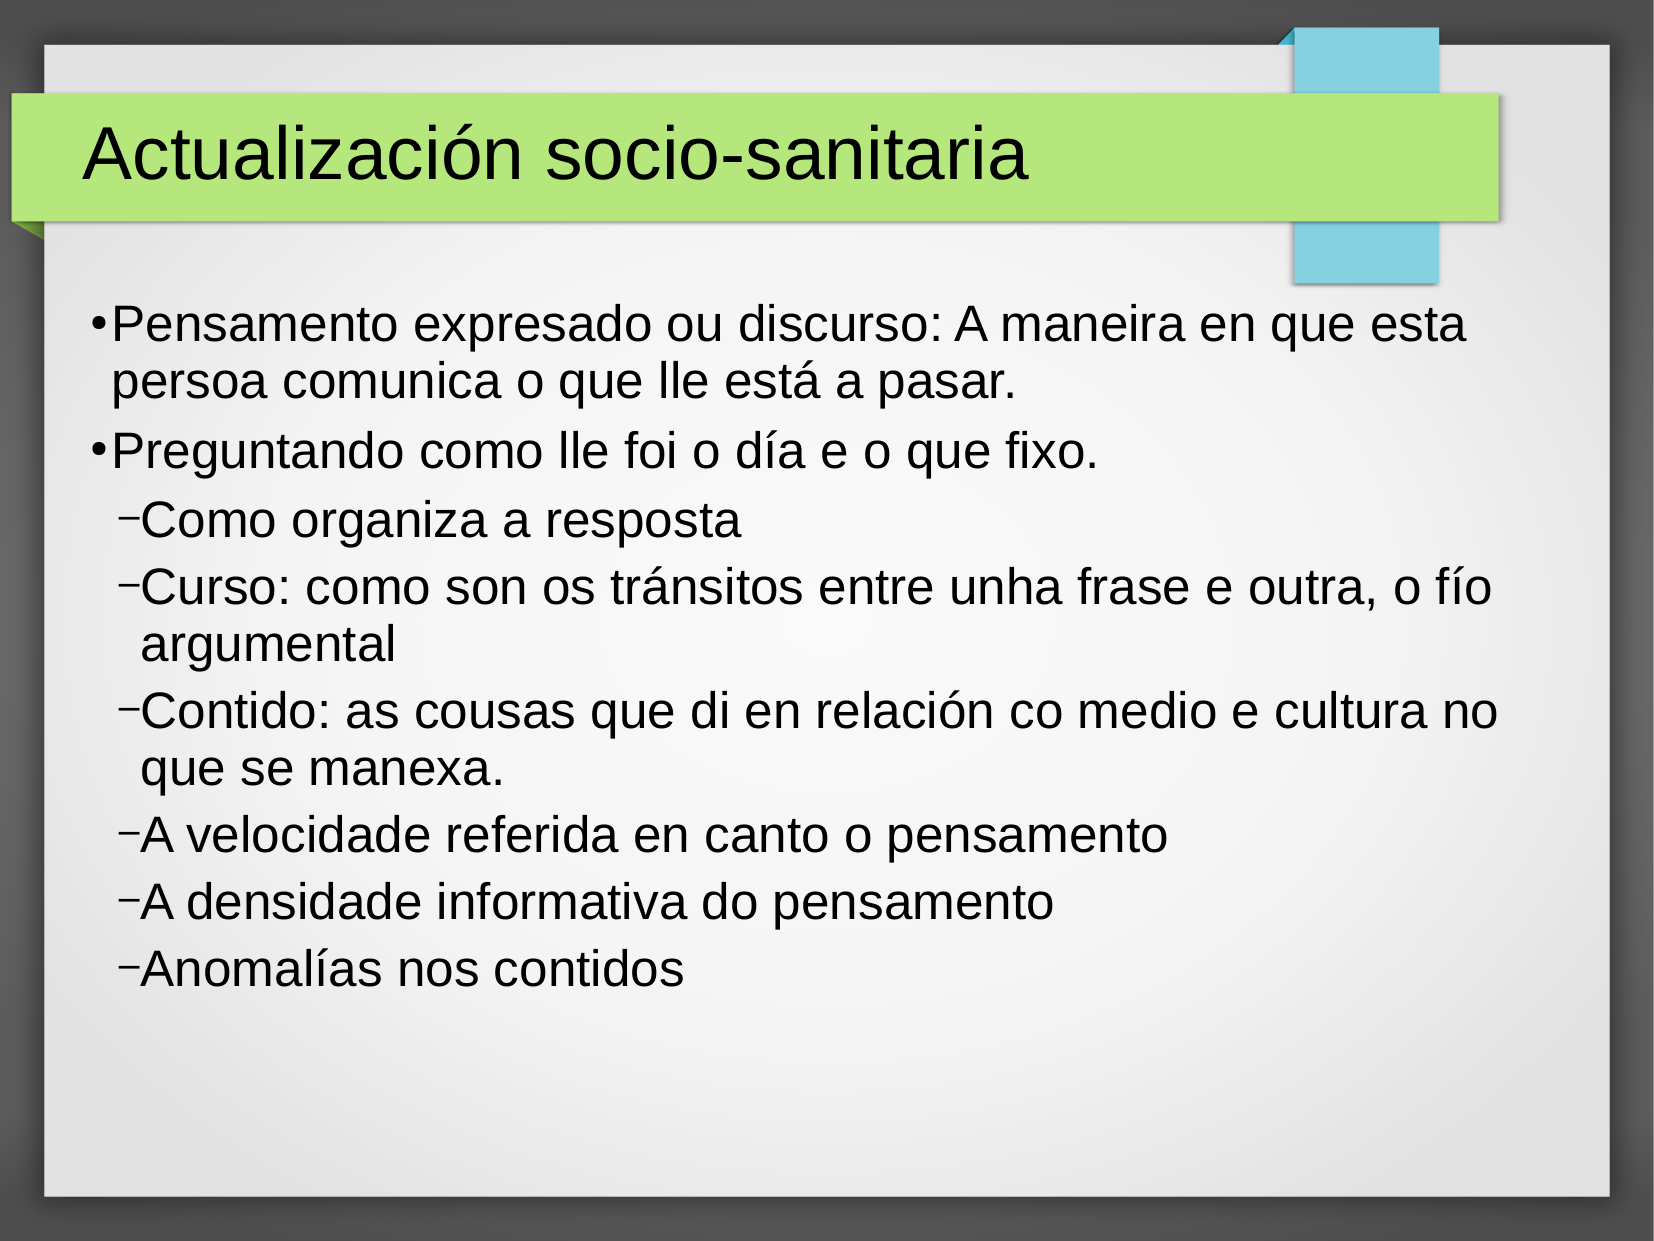

# Actualización socio-sanitaria
Pensamento expresado ou discurso: A maneira en que esta persoa comunica o que lle está a pasar.
Preguntando como lle foi o día e o que fixo.
Como organiza a resposta
Curso: como son os tránsitos entre unha frase e outra, o fío argumental
Contido: as cousas que di en relación co medio e cultura no que se manexa.
A velocidade referida en canto o pensamento
A densidade informativa do pensamento
Anomalías nos contidos